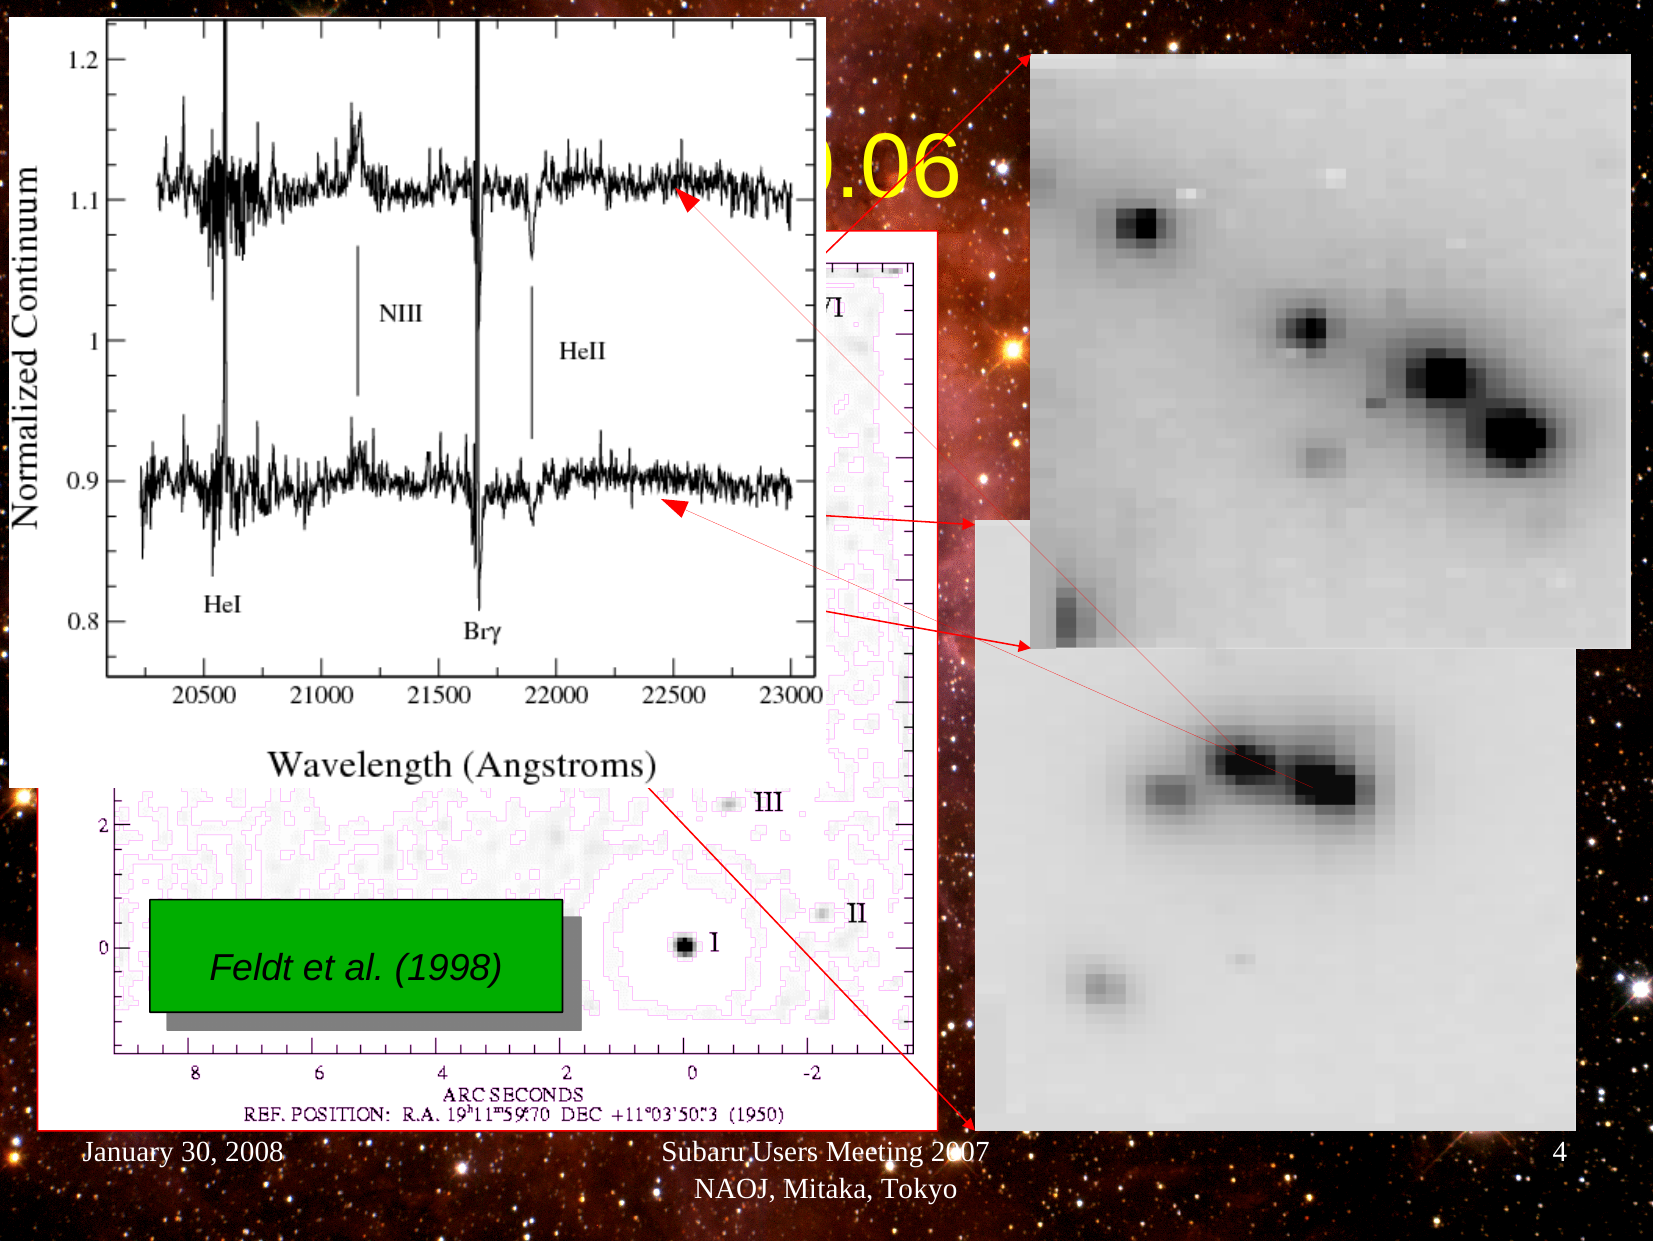

# G45.45-0.06
Feldt et al. (1998)‏
4